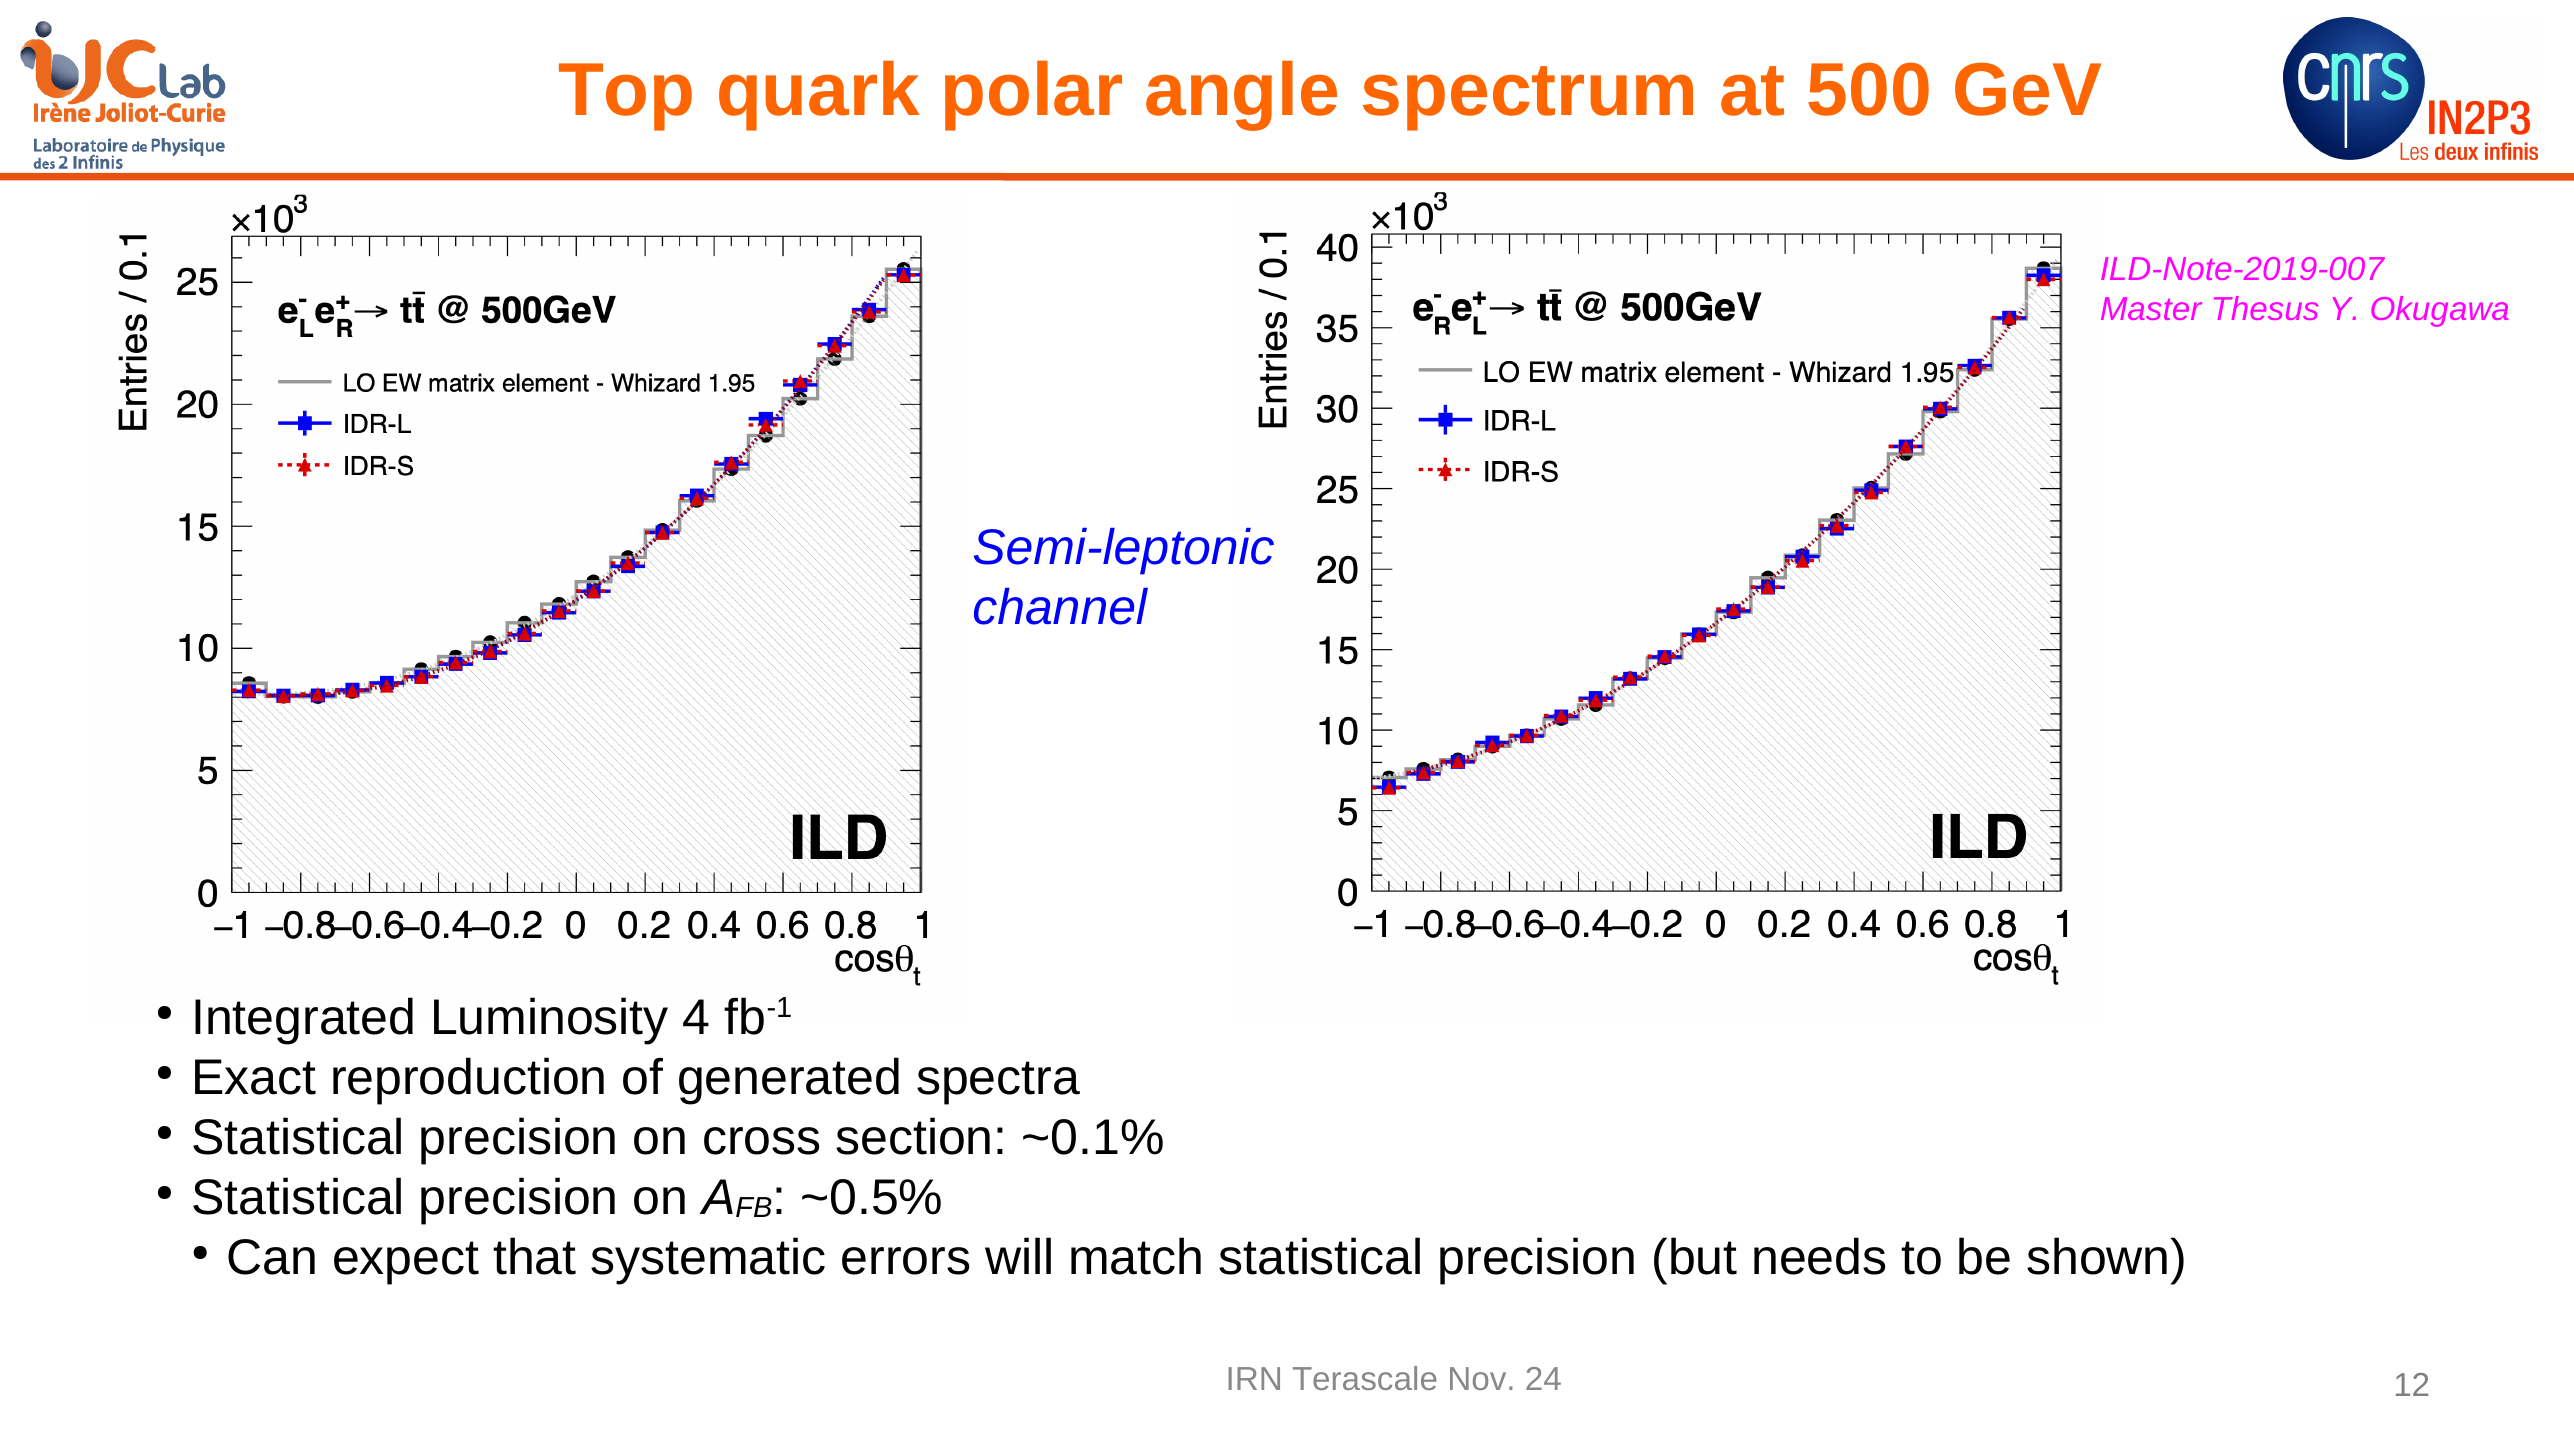

# Top quark polar angle spectrum at 500 GeV
ILD-Note-2019-007
Master Thesus Y. Okugawa
Semi-leptonic
channel
Integrated Luminosity 4 fb-1
Exact reproduction of generated spectra
Statistical precision on cross section: ~0.1%
Statistical precision on AFB: ~0.5%
Can expect that systematic errors will match statistical precision (but needs to be shown)
12